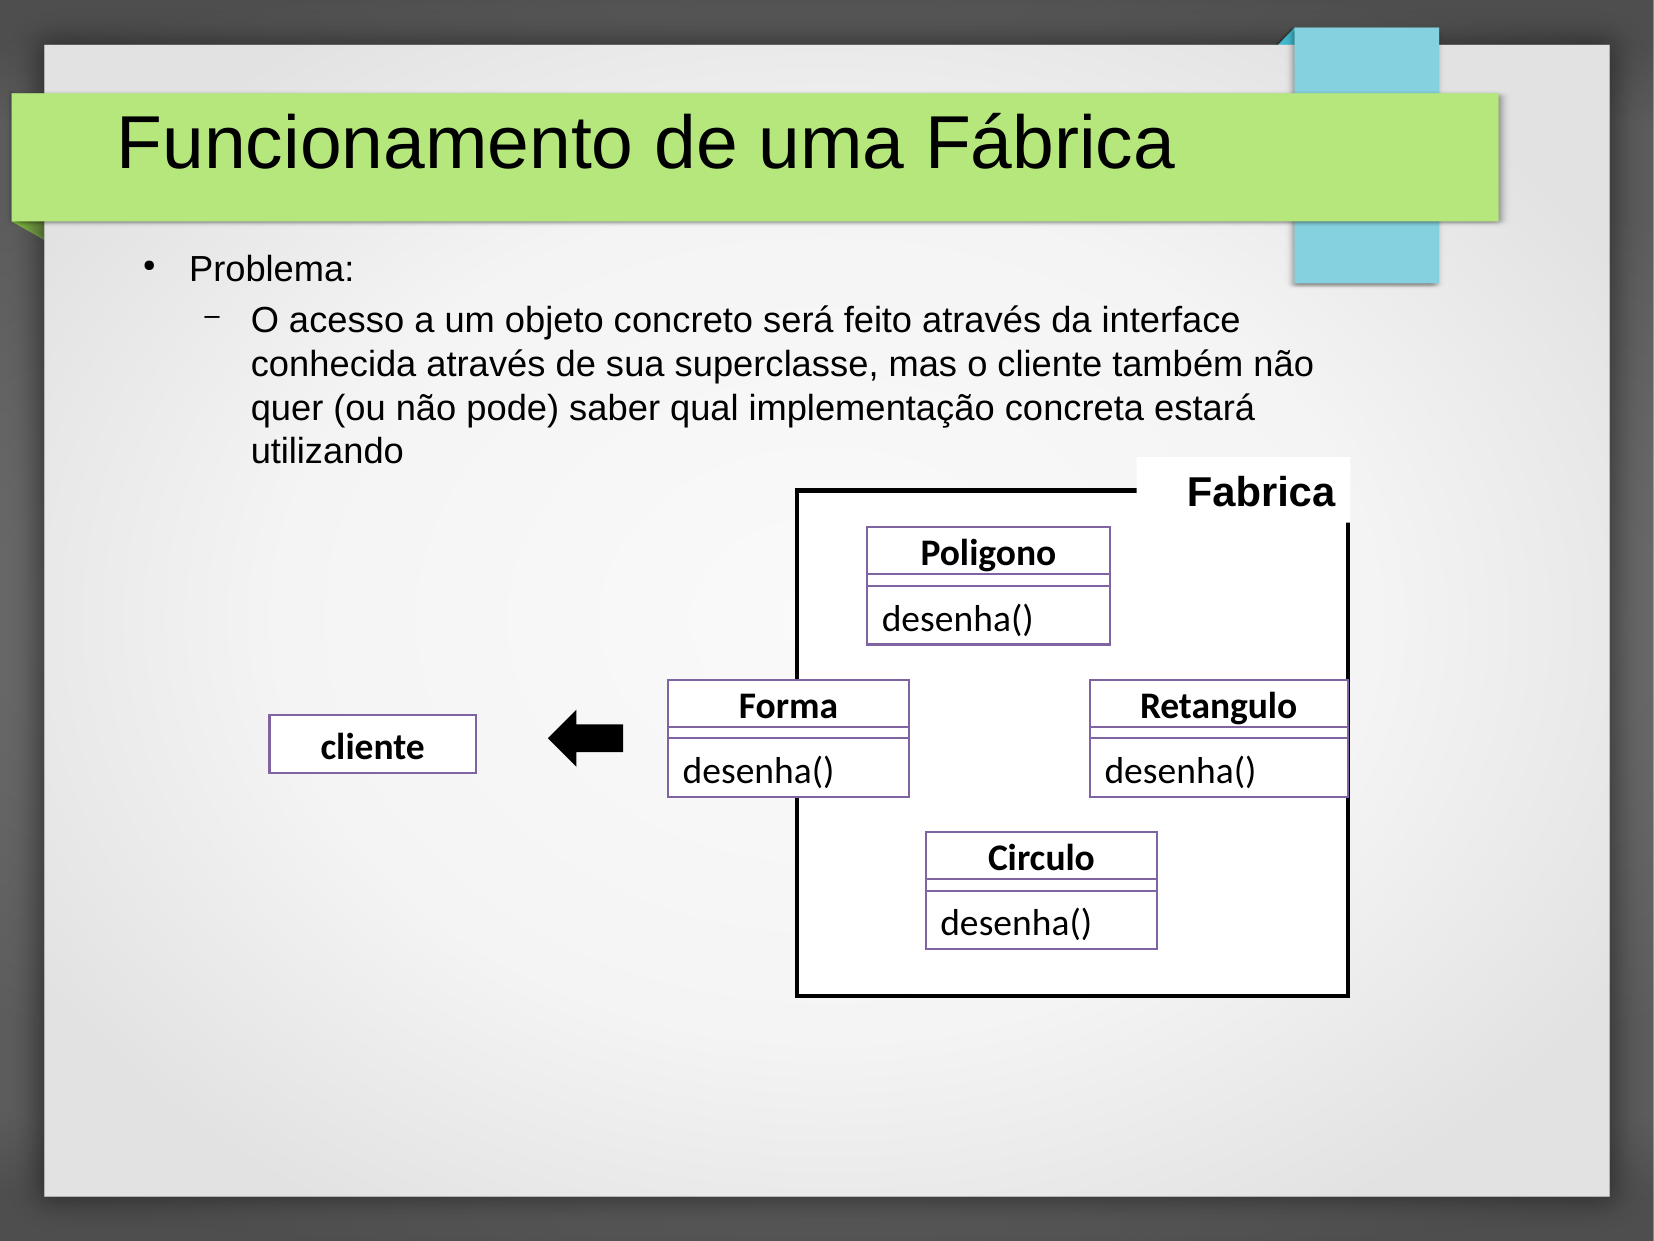

# Funcionamento de uma Fábrica
Problema:
O acesso a um objeto concreto será feito através da interface conhecida através de sua superclasse, mas o cliente também não quer (ou não pode) saber qual implementação concreta estará utilizando
Fabrica
Poligono
desenha()
Forma
desenha()
Retangulo
desenha()
cliente
Circulo
desenha()